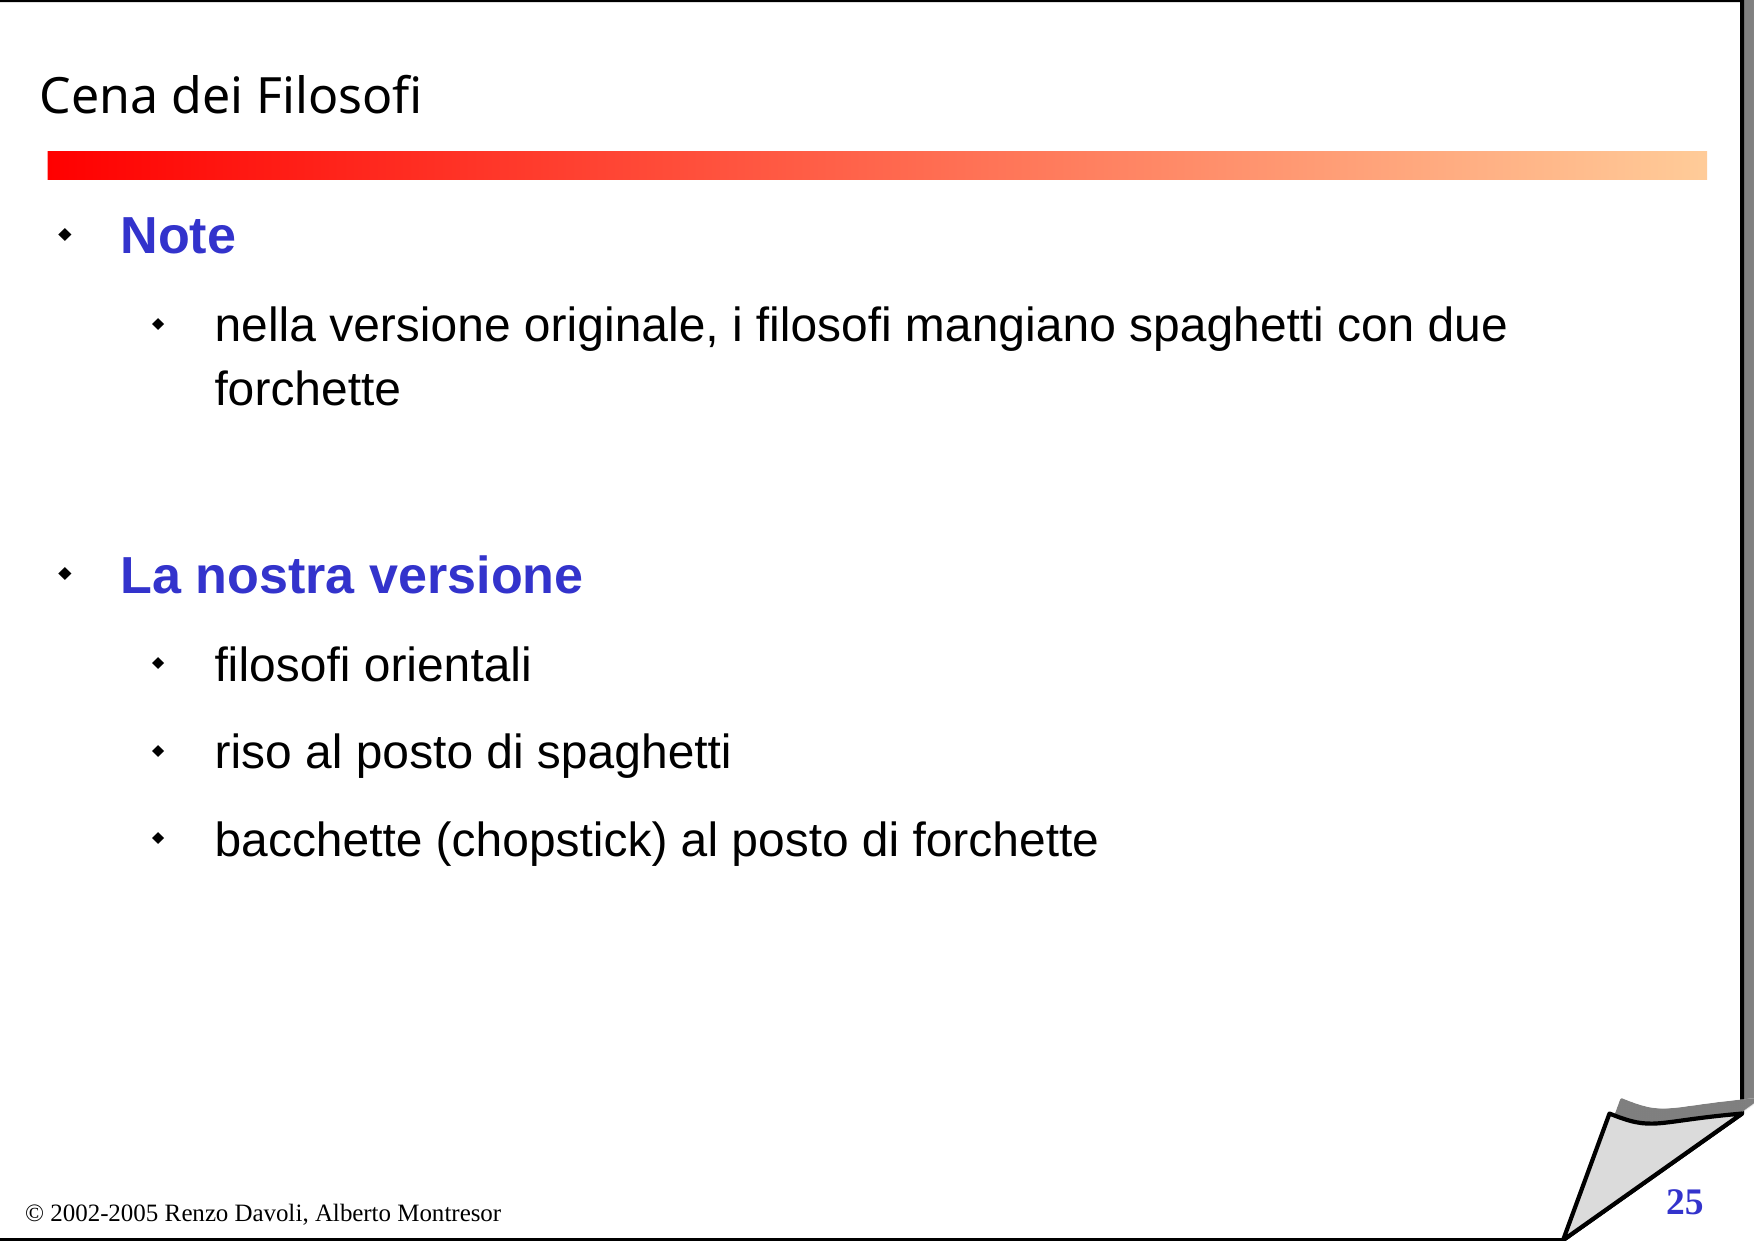

# Cena dei Filosofi
Note
nella versione originale, i filosofi mangiano spaghetti con due forchette
La nostra versione
filosofi orientali
riso al posto di spaghetti
bacchette (chopstick) al posto di forchette